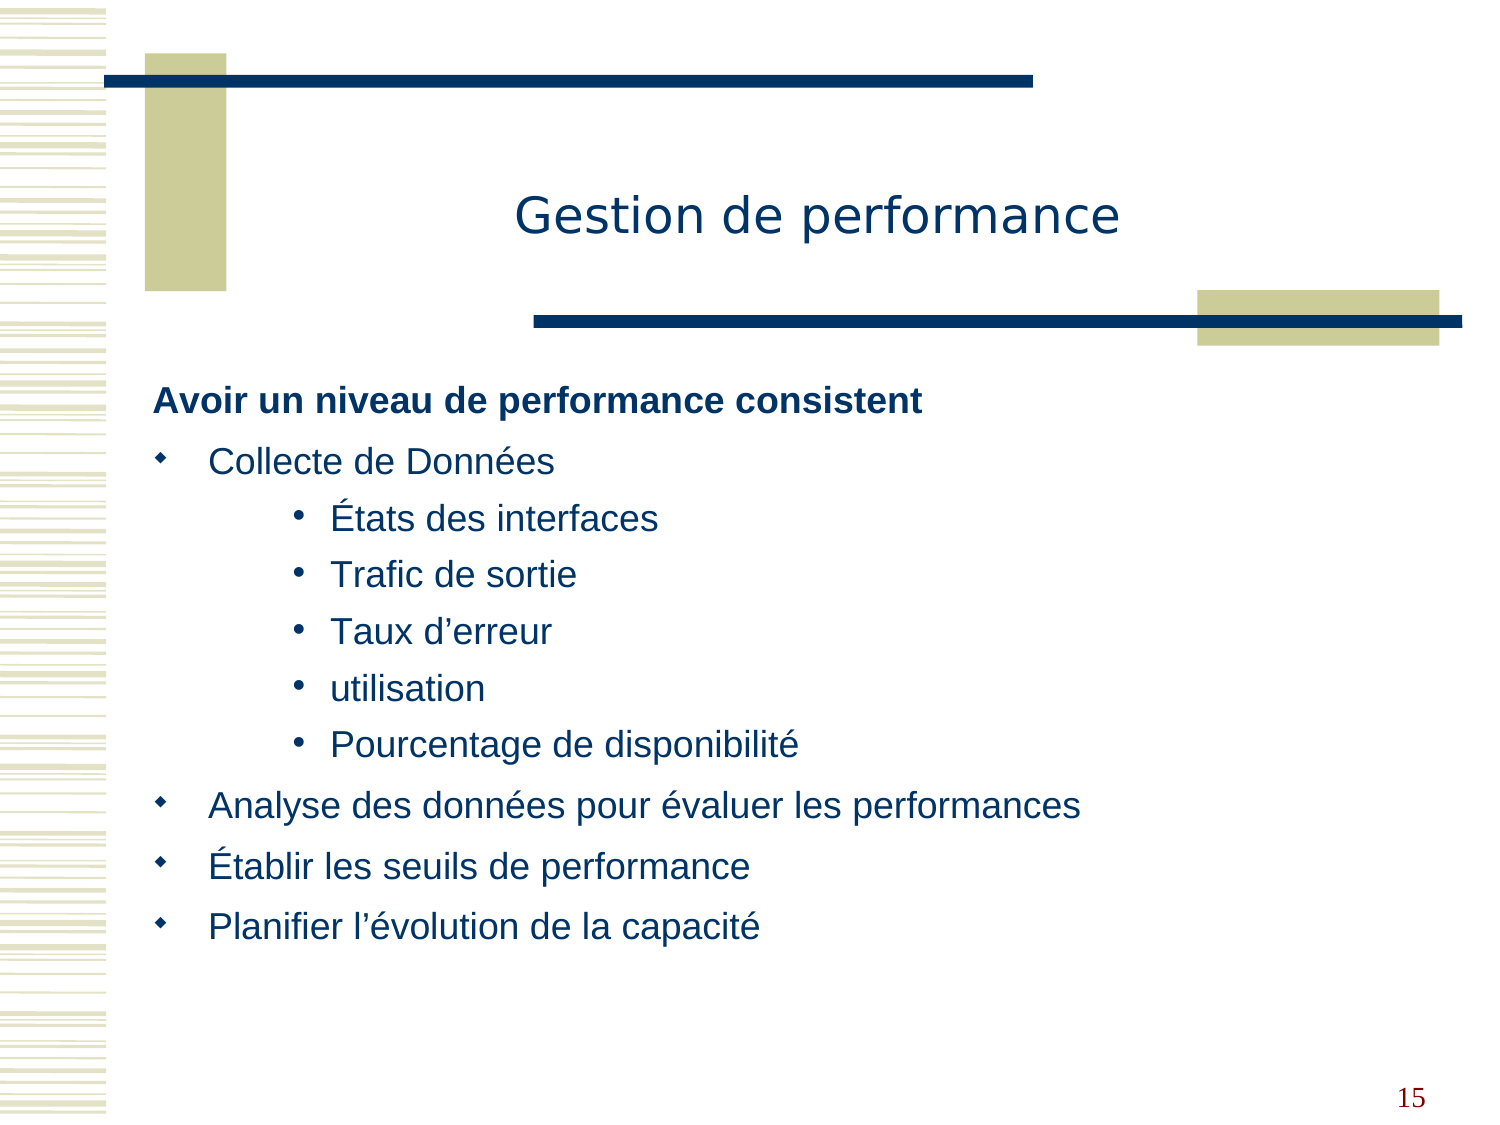

# Gestion de performance
Avoir un niveau de performance consistent
Collecte de Données
États des interfaces
Trafic de sortie
Taux d’erreur
utilisation
Pourcentage de disponibilité
Analyse des données pour évaluer les performances
Établir les seuils de performance
Planifier l’évolution de la capacité